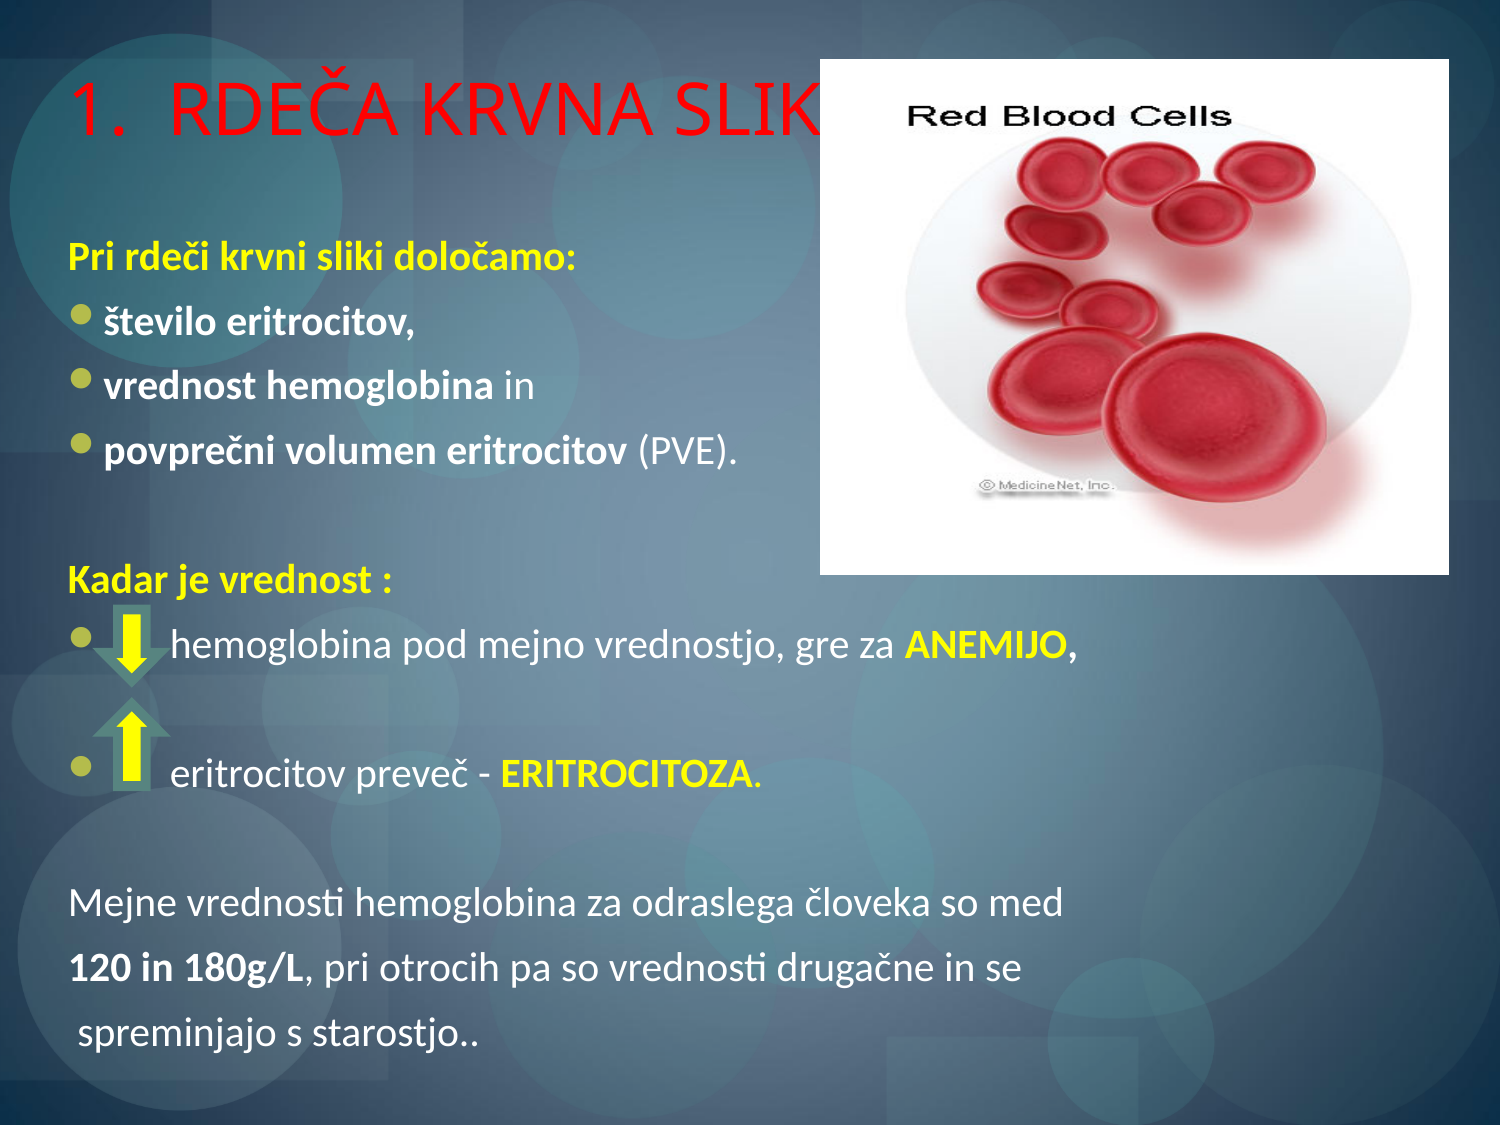

1. RDEČA KRVNA SLIKA
Pri rdeči krvni sliki določamo:
število eritrocitov,
vrednost hemoglobina in
povprečni volumen eritrocitov (PVE).
Kadar je vrednost :
 hemoglobina pod mejno vrednostjo, gre za ANEMIJO,
 eritrocitov preveč - ERITROCITOZA.
Mejne vrednosti hemoglobina za odraslega človeka so med
120 in 180g/L, pri otrocih pa so vrednosti drugačne in se
 spreminjajo s starostjo..